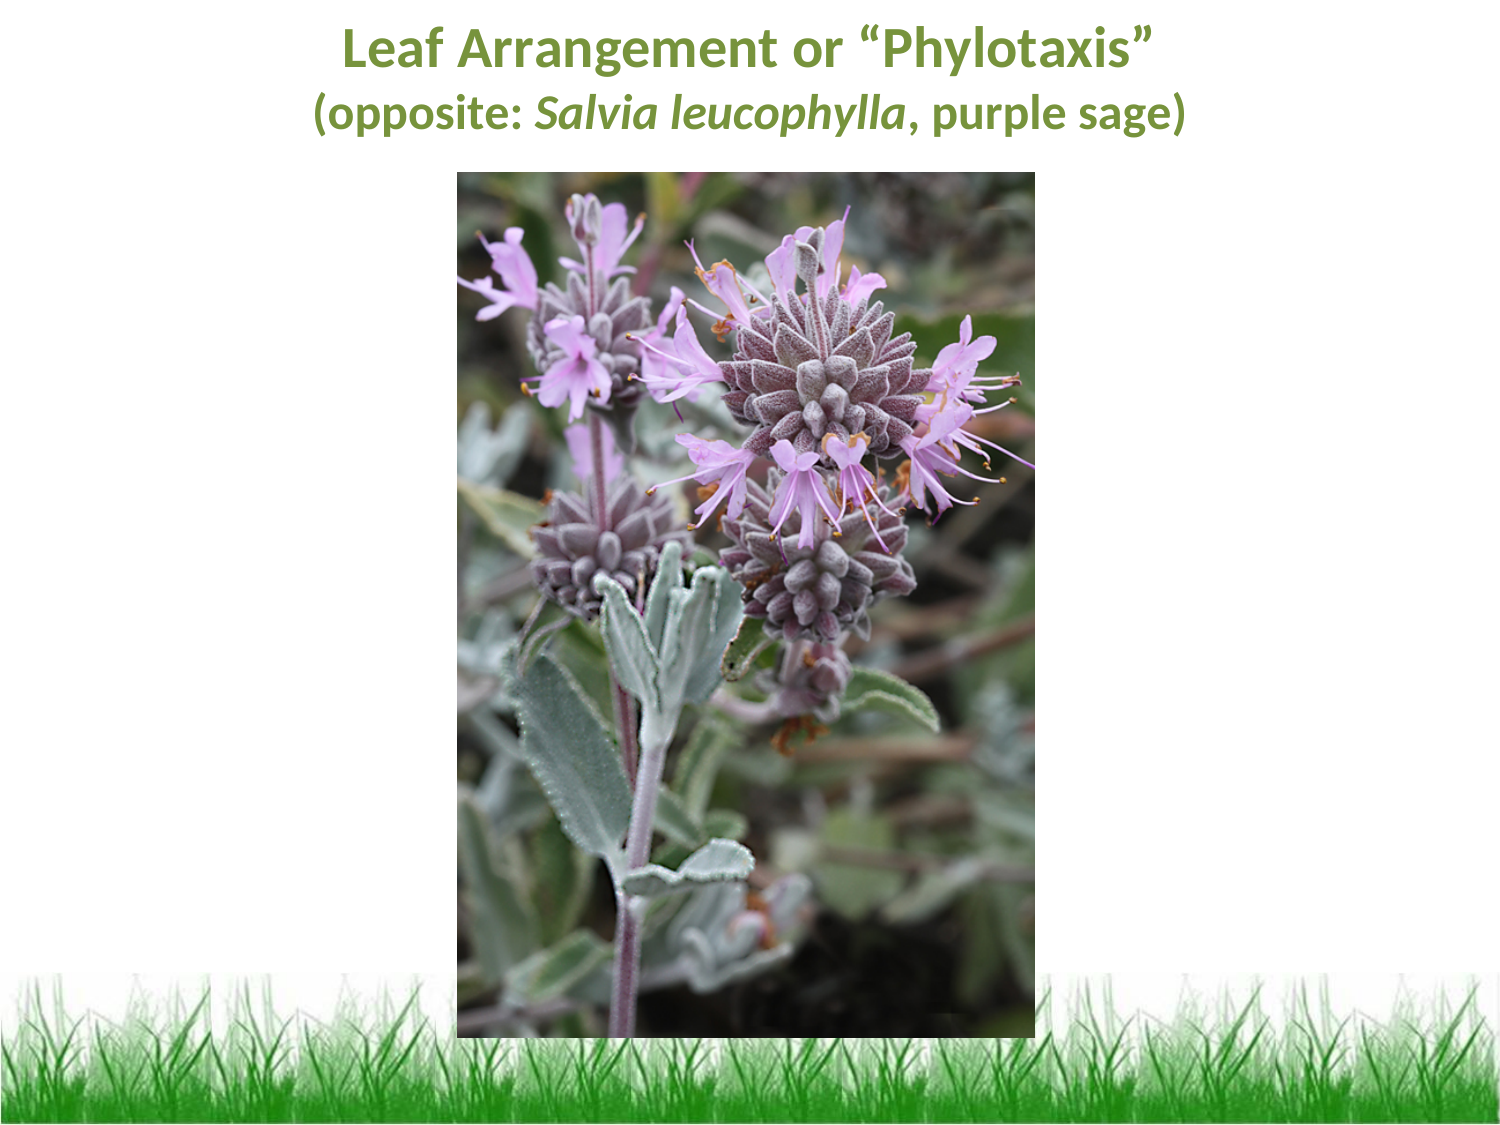

# Leaf Arrangement or “Phylotaxis” (opposite: Salvia leucophylla, purple sage)